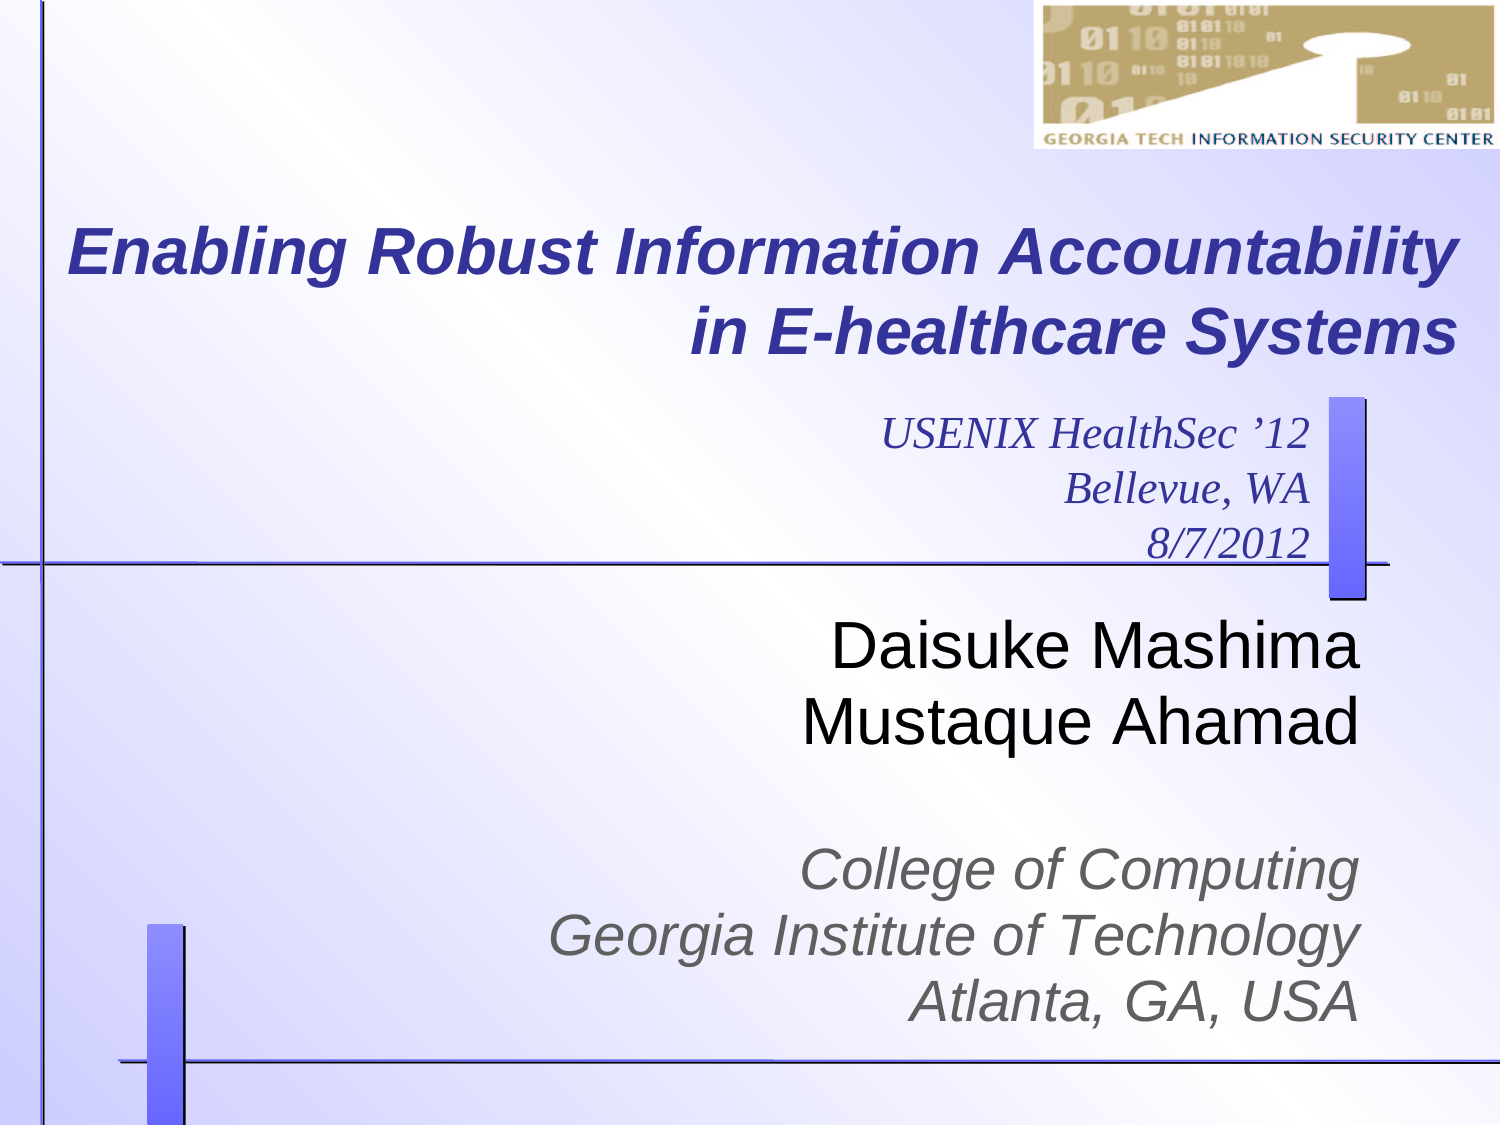

Enabling Robust Information Accountability in E-healthcare Systems
USENIX HealthSec ’12
Bellevue, WA
8/7/2012
Daisuke Mashima
Mustaque Ahamad
College of Computing
Georgia Institute of Technology
Atlanta, GA, USA